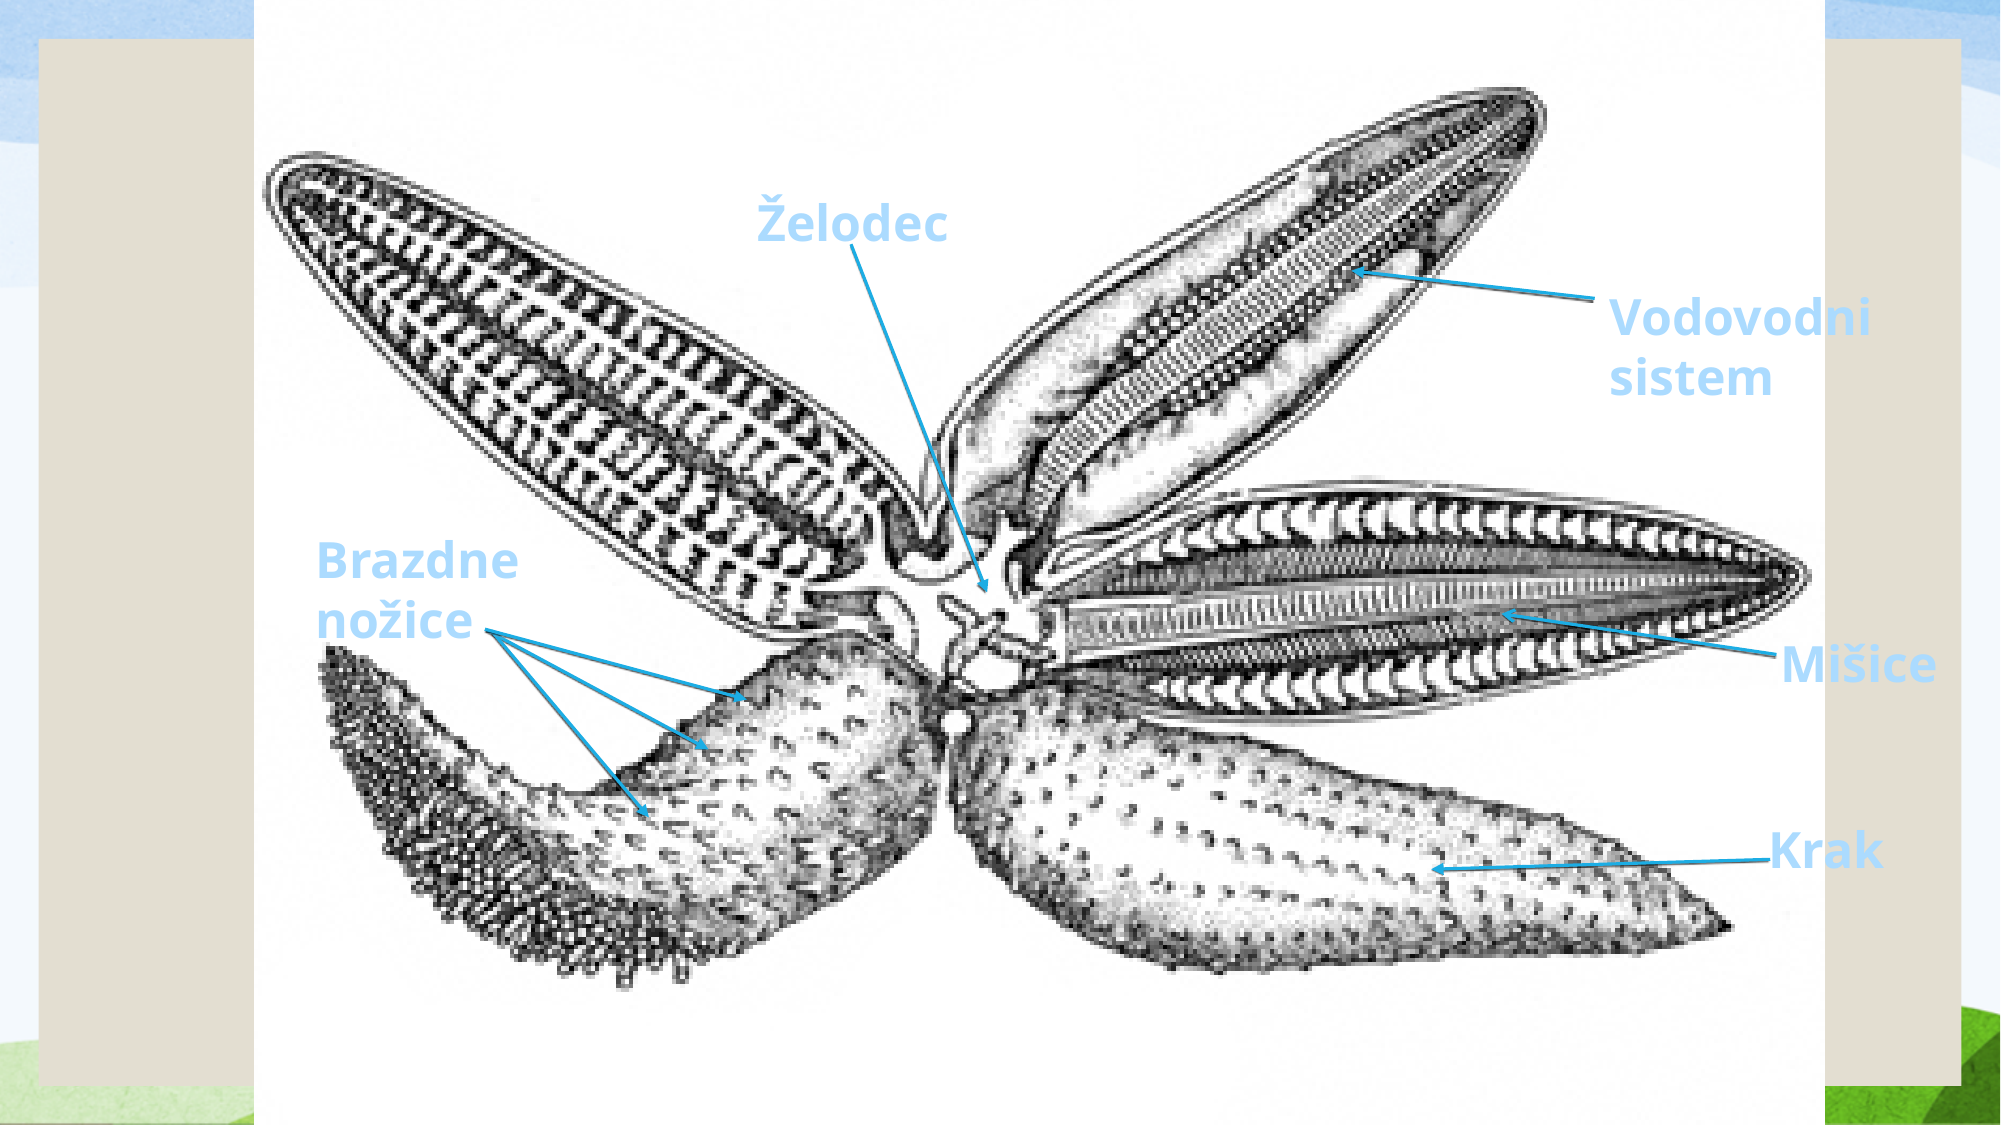

#
Želodec
Vodovodni sistem
Brazdne nožice
Mišice
Krak